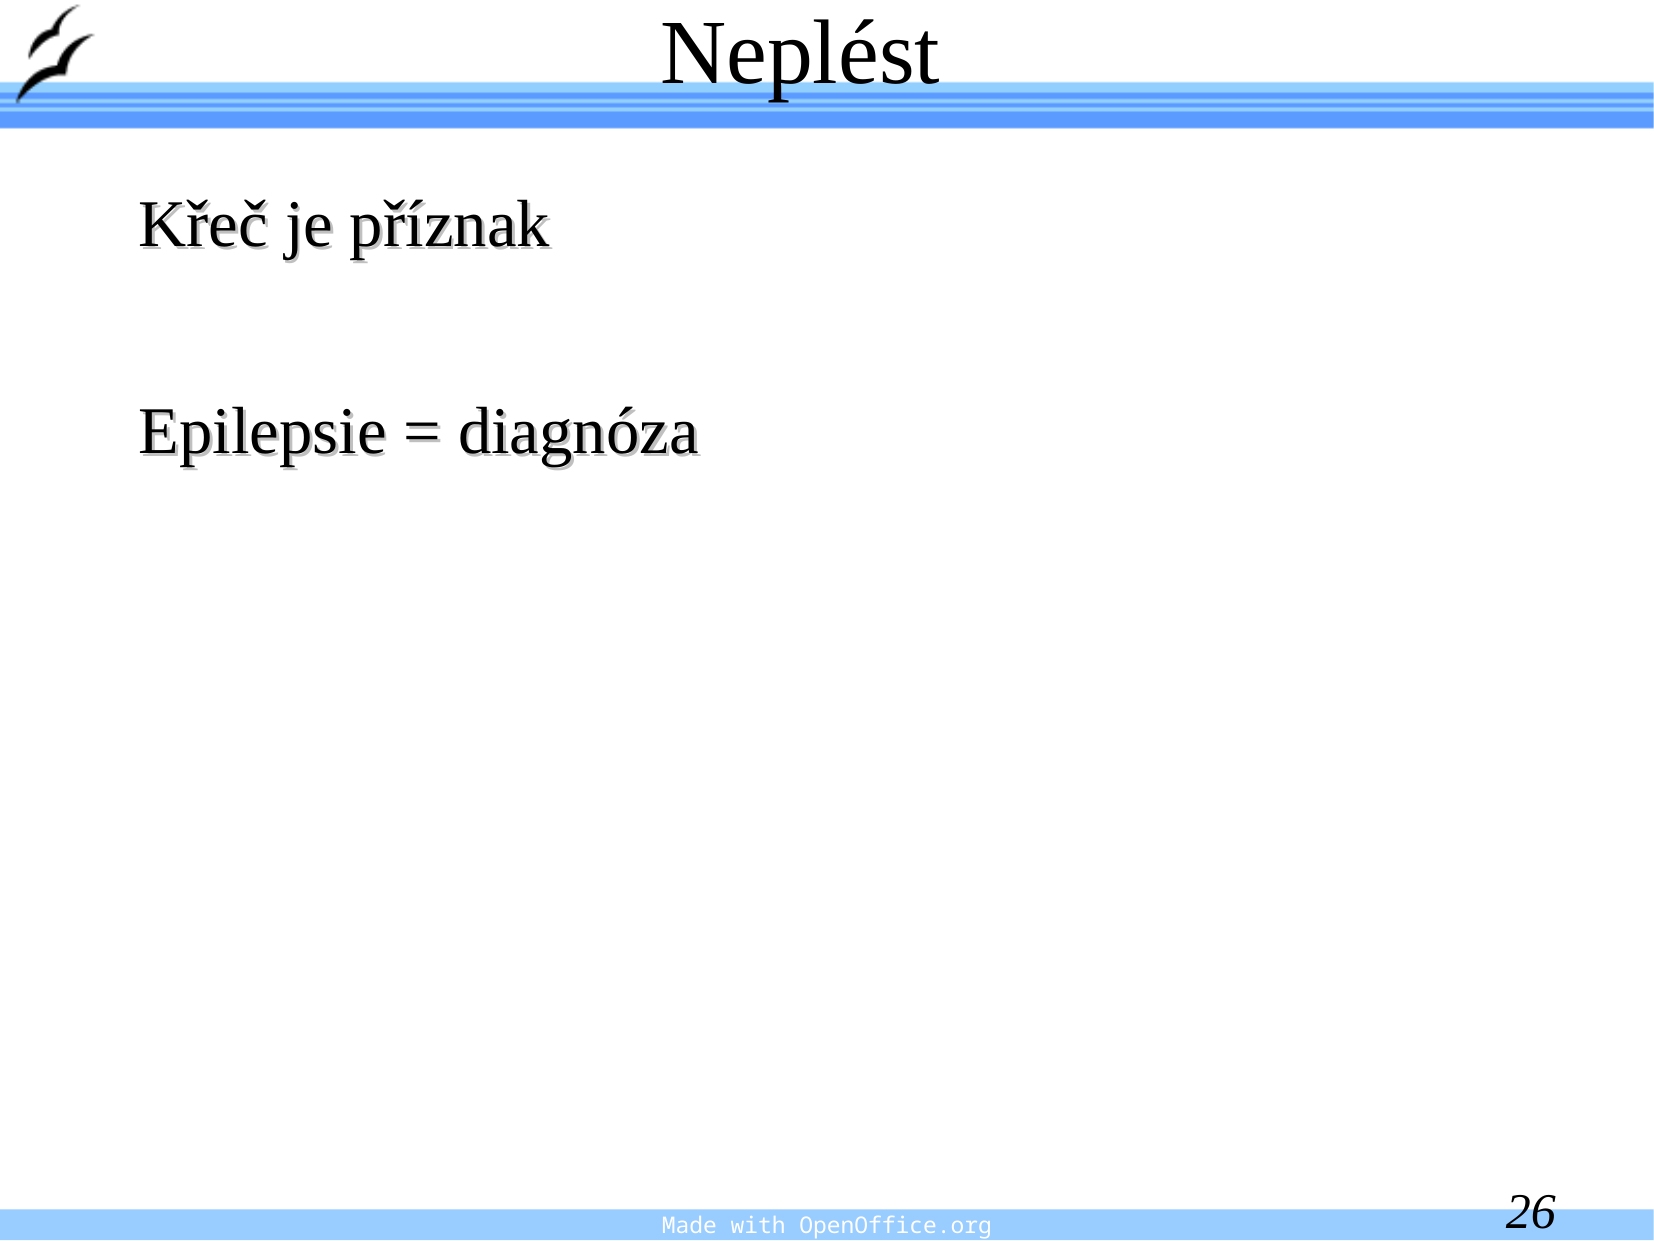

# Neplést
Křeč je příznak
Epilepsie = diagnóza